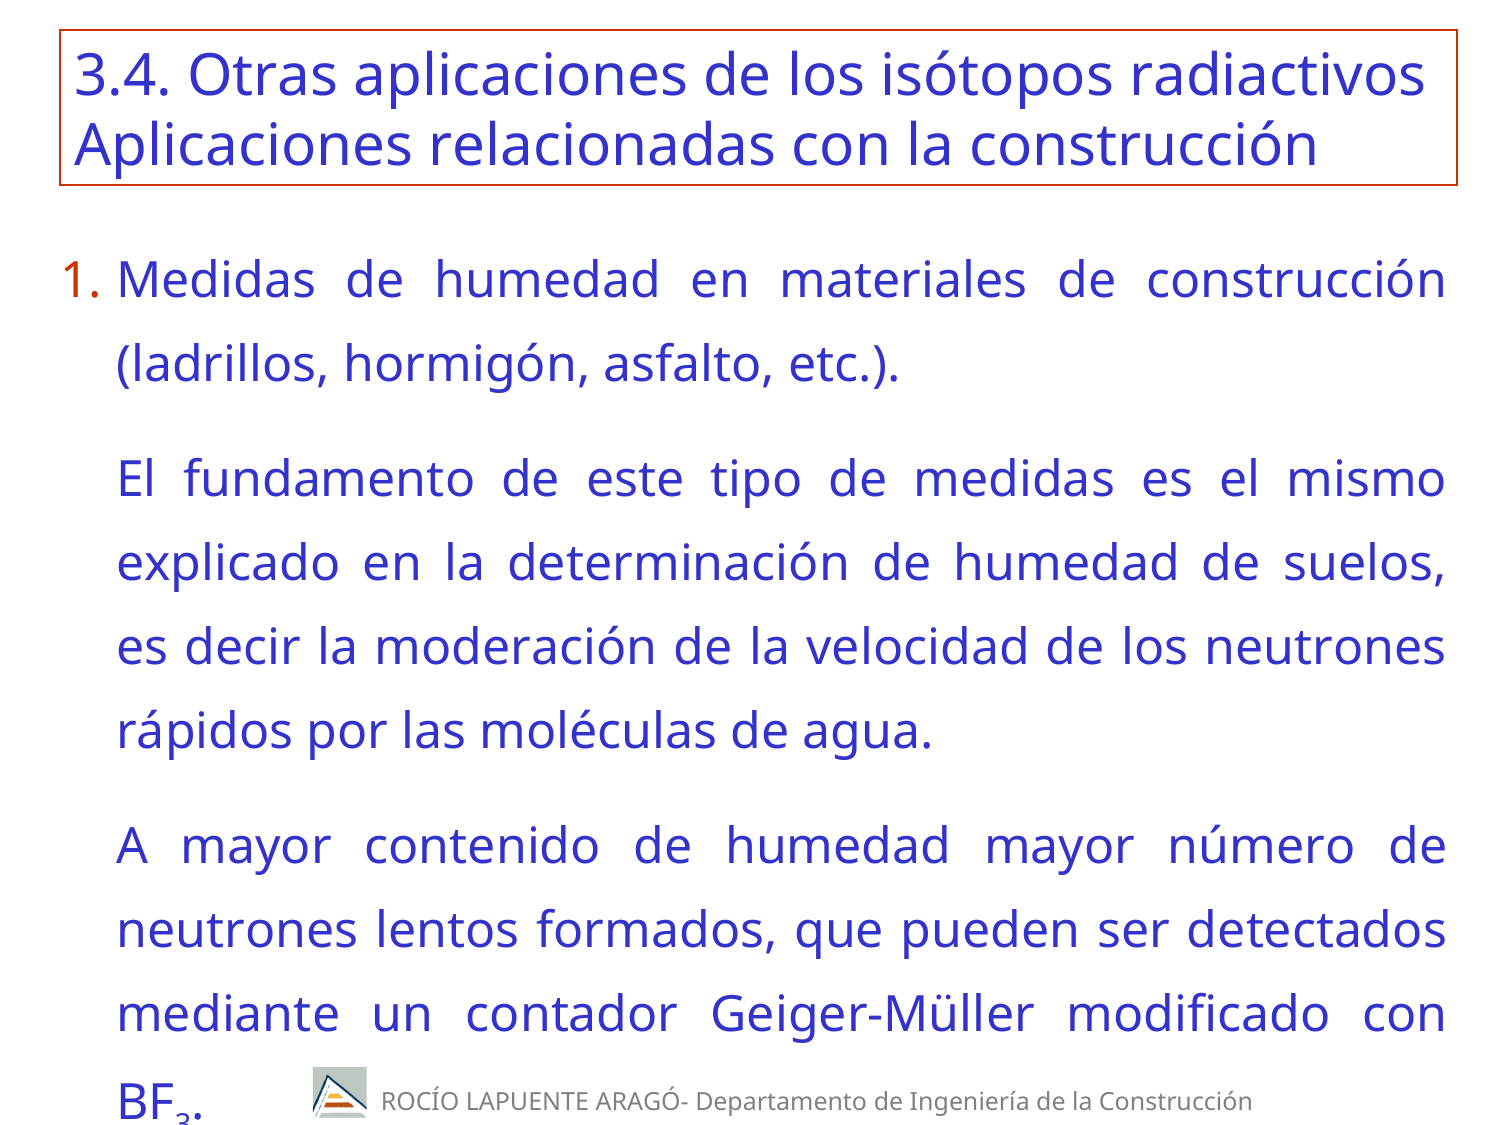

3.4. Otras aplicaciones de los isótopos radiactivos
Aplicaciones relacionadas con la construcción
Medidas de humedad en materiales de construcción (ladrillos, hormigón, asfalto, etc.).
	El fundamento de este tipo de medidas es el mismo explicado en la determinación de humedad de suelos, es decir la moderación de la velocidad de los neutrones rápidos por las moléculas de agua.
	A mayor contenido de humedad mayor número de neutrones lentos formados, que pueden ser detectados mediante un contador Geiger-Müller modificado con BF3.